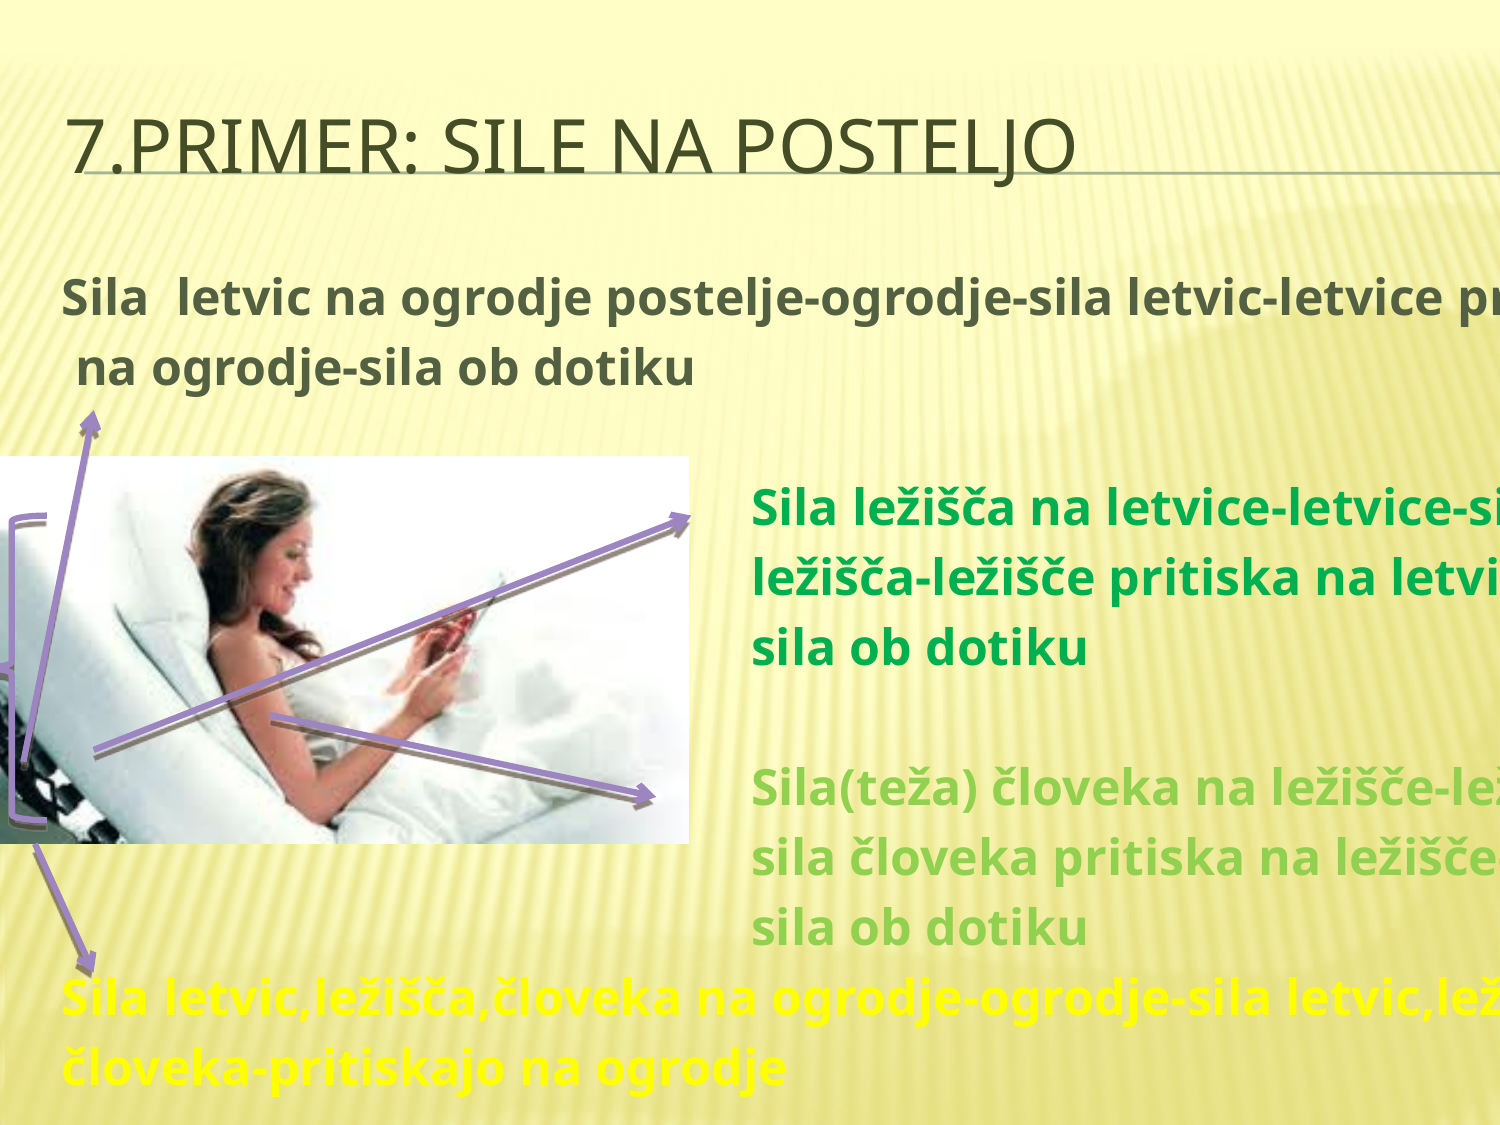

# 7.primer: sile na posteljo
Sila letvic na ogrodje postelje-ogrodje-sila letvic-letvice pritiskajo
 na ogrodje-sila ob dotiku
 Sila ležišča na letvice-letvice-sila
 ležišča-ležišče pritiska na letvice-
 sila ob dotiku
 Sila(teža) človeka na ležišče-ležišče-
 sila človeka pritiska na ležišče-
 sila ob dotiku
Sila letvic,ležišča,človeka na ogrodje-ogrodje-sila letvic,ležišča,
človeka-pritiskajo na ogrodje